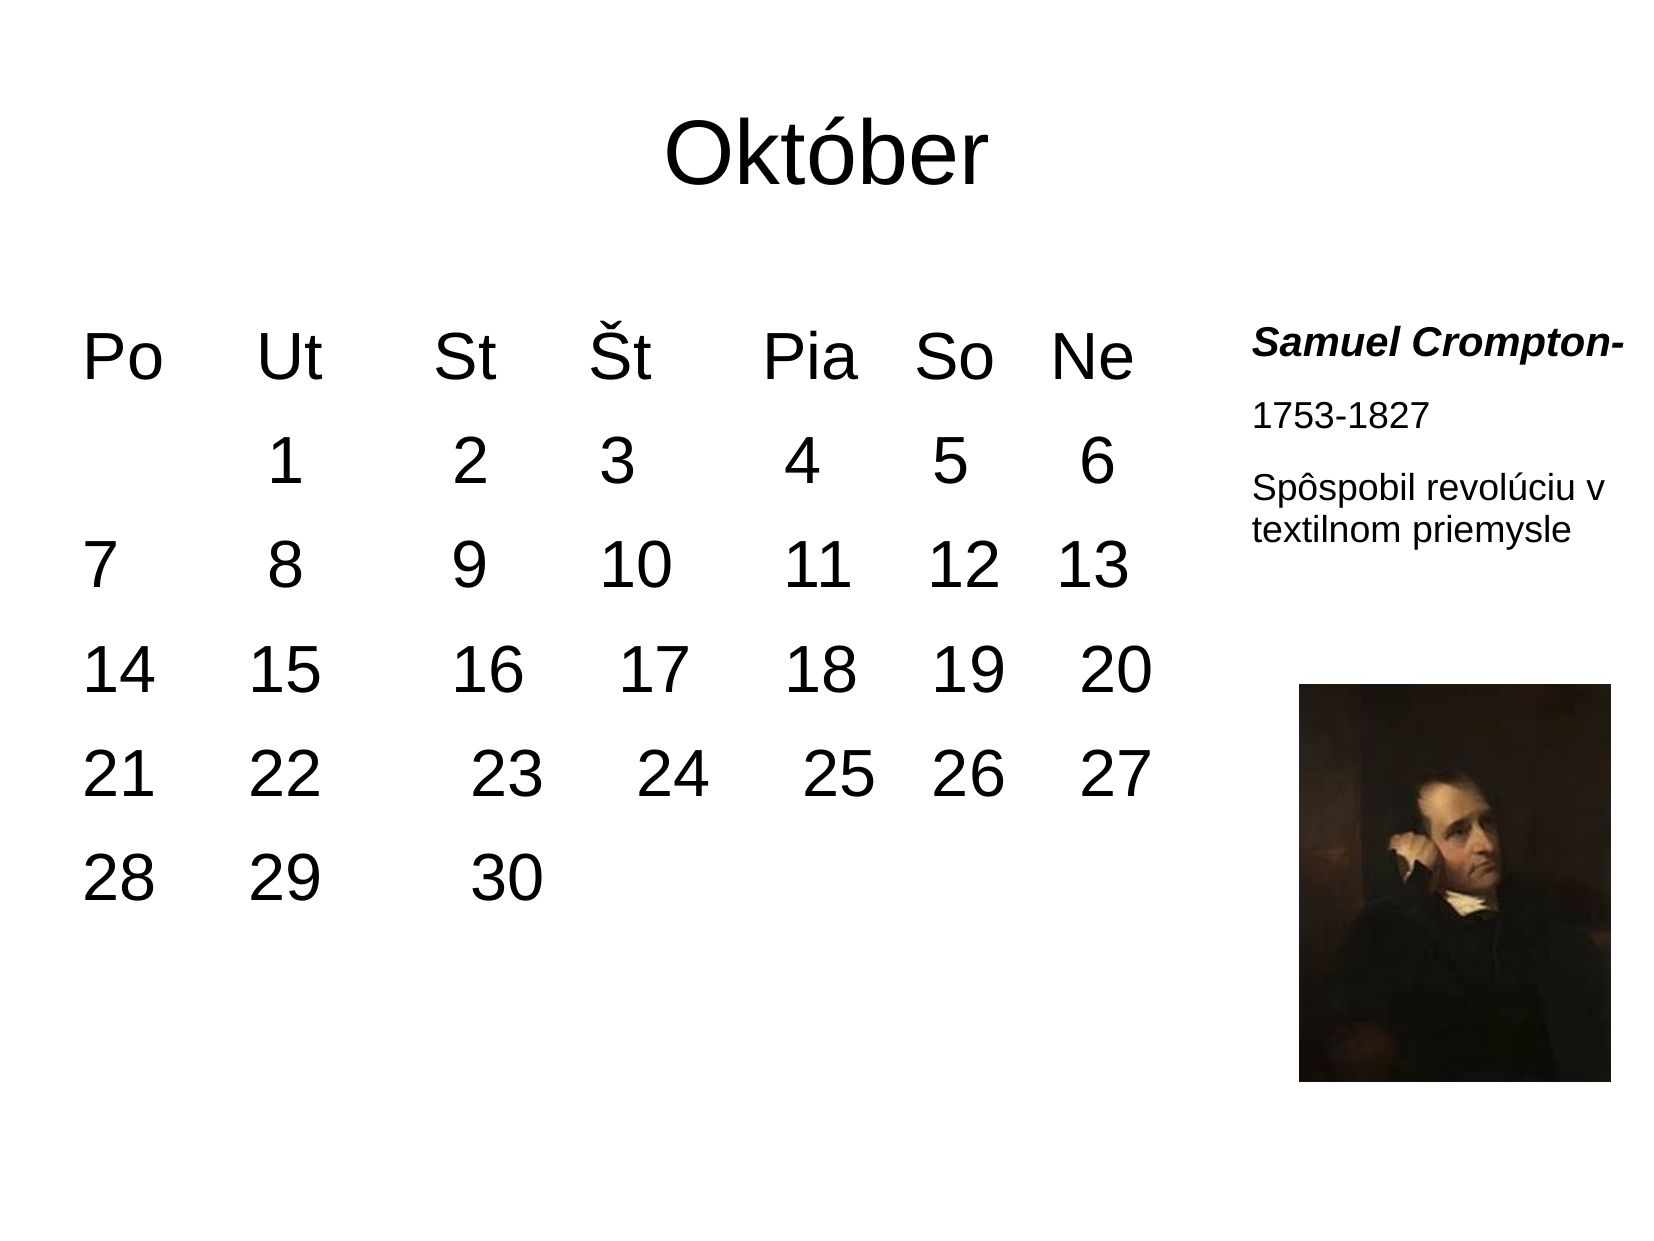

# Október
Po Ut St Št Pia So Ne
 1 2 3 4 5 6
7 8 9 10 11 12 13
14 15 16 17 18 19 20
21 22 23 24 25 26 27
28 29 30
Samuel Crompton-
1753-1827
Spôspobil revolúciu v textilnom priemysle